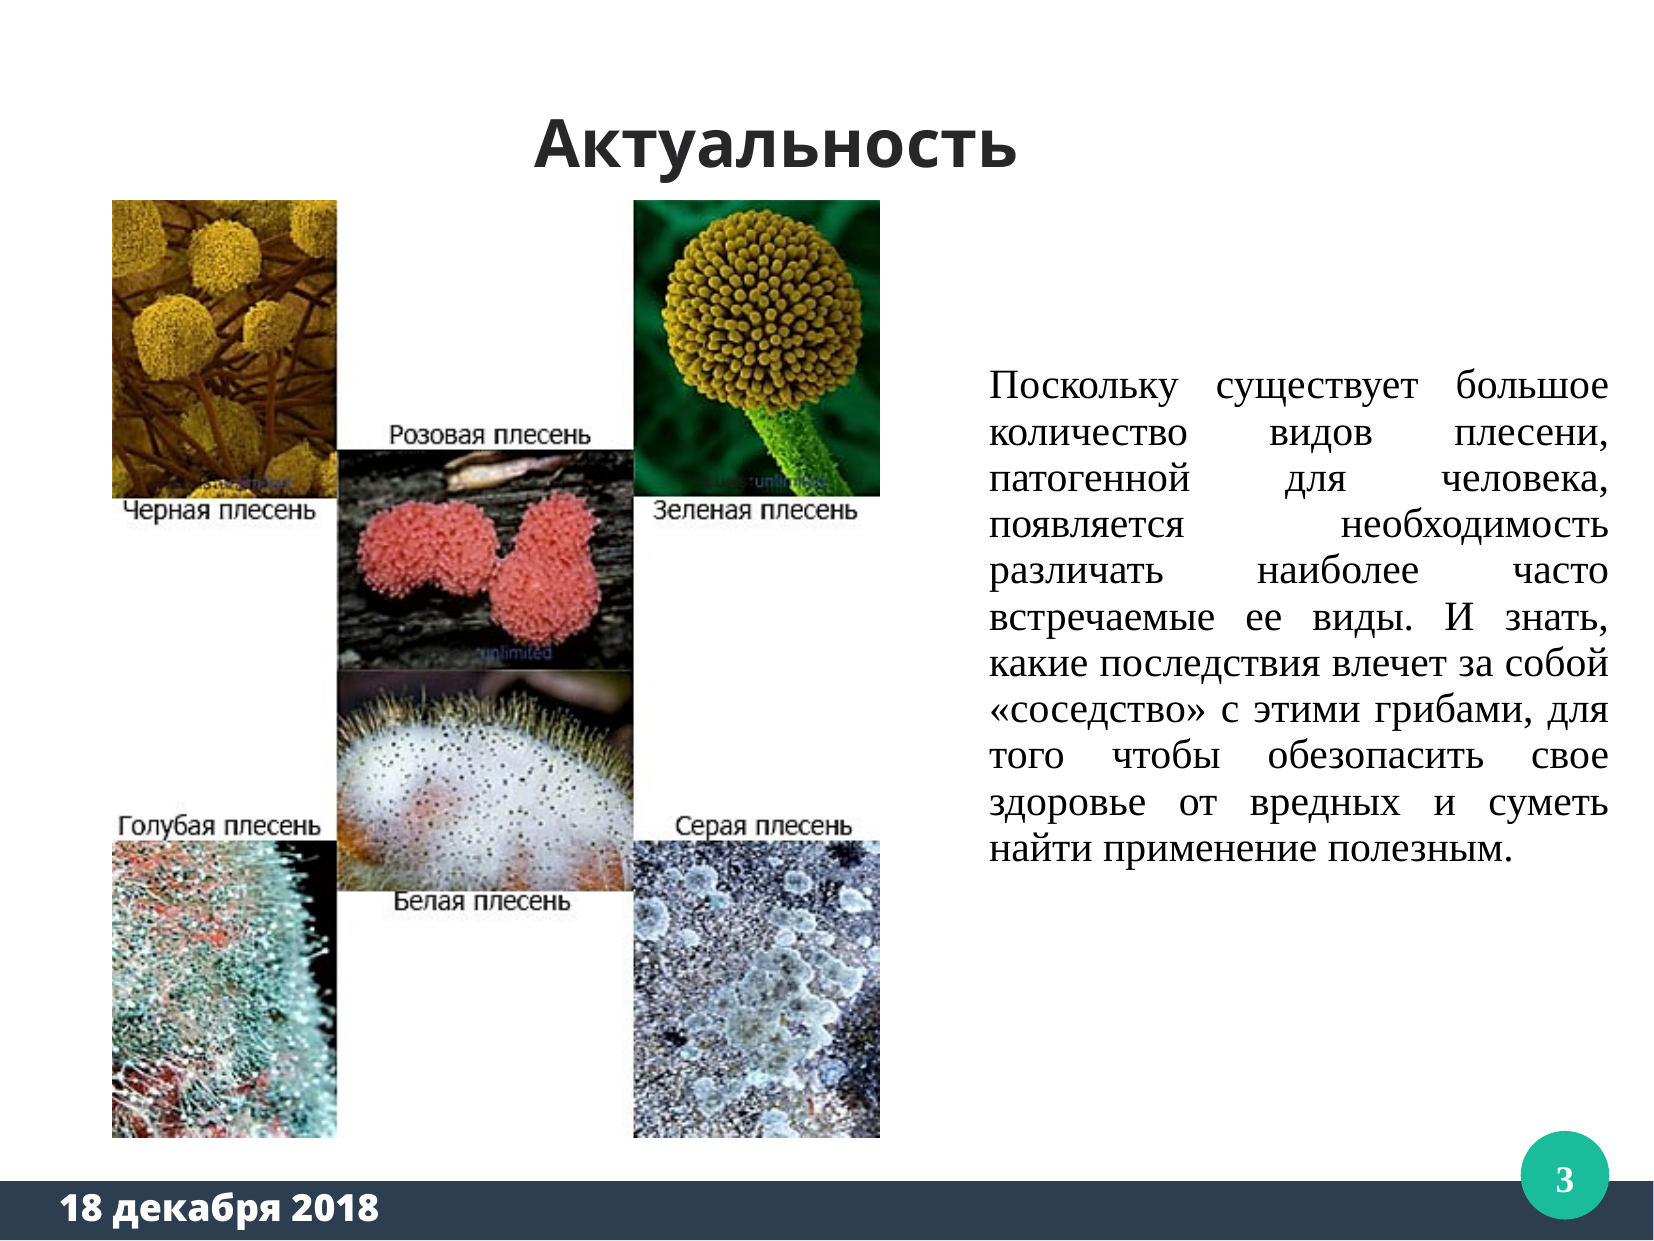

Актуальность
Поскольку существует большое количество видов плесени, патогенной для человека, появляется необходимость различать наиболее часто встречаемые ее виды. И знать, какие последствия влечет за собой «соседство» с этими грибами, для того чтобы обезопасить свое здоровье от вредных и суметь найти применение полезным.
3